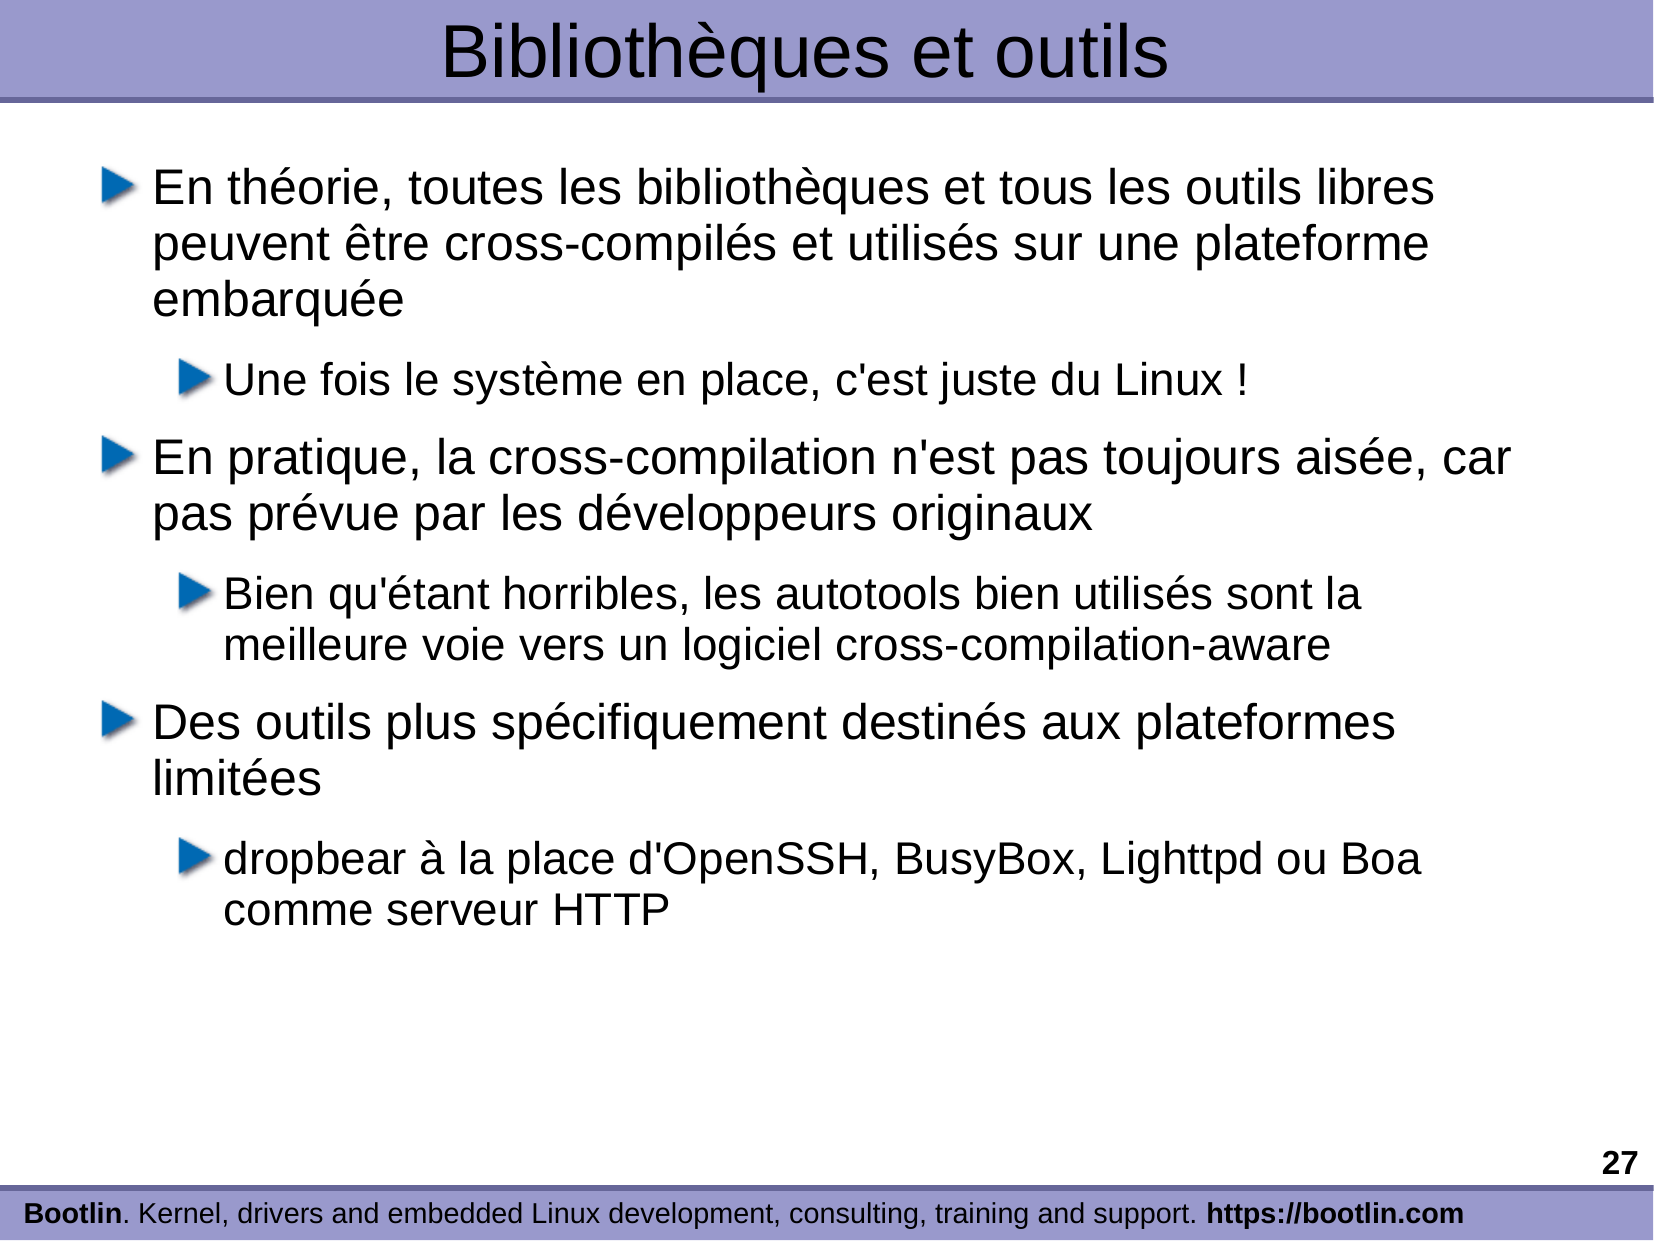

# Bibliothèques et outils
En théorie, toutes les bibliothèques et tous les outils libres peuvent être cross-compilés et utilisés sur une plateforme embarquée
Une fois le système en place, c'est juste du Linux !
En pratique, la cross-compilation n'est pas toujours aisée, car pas prévue par les développeurs originaux
Bien qu'étant horribles, les autotools bien utilisés sont la meilleure voie vers un logiciel cross-compilation-aware
Des outils plus spécifiquement destinés aux plateformes limitées
dropbear à la place d'OpenSSH, BusyBox, Lighttpd ou Boa comme serveur HTTP